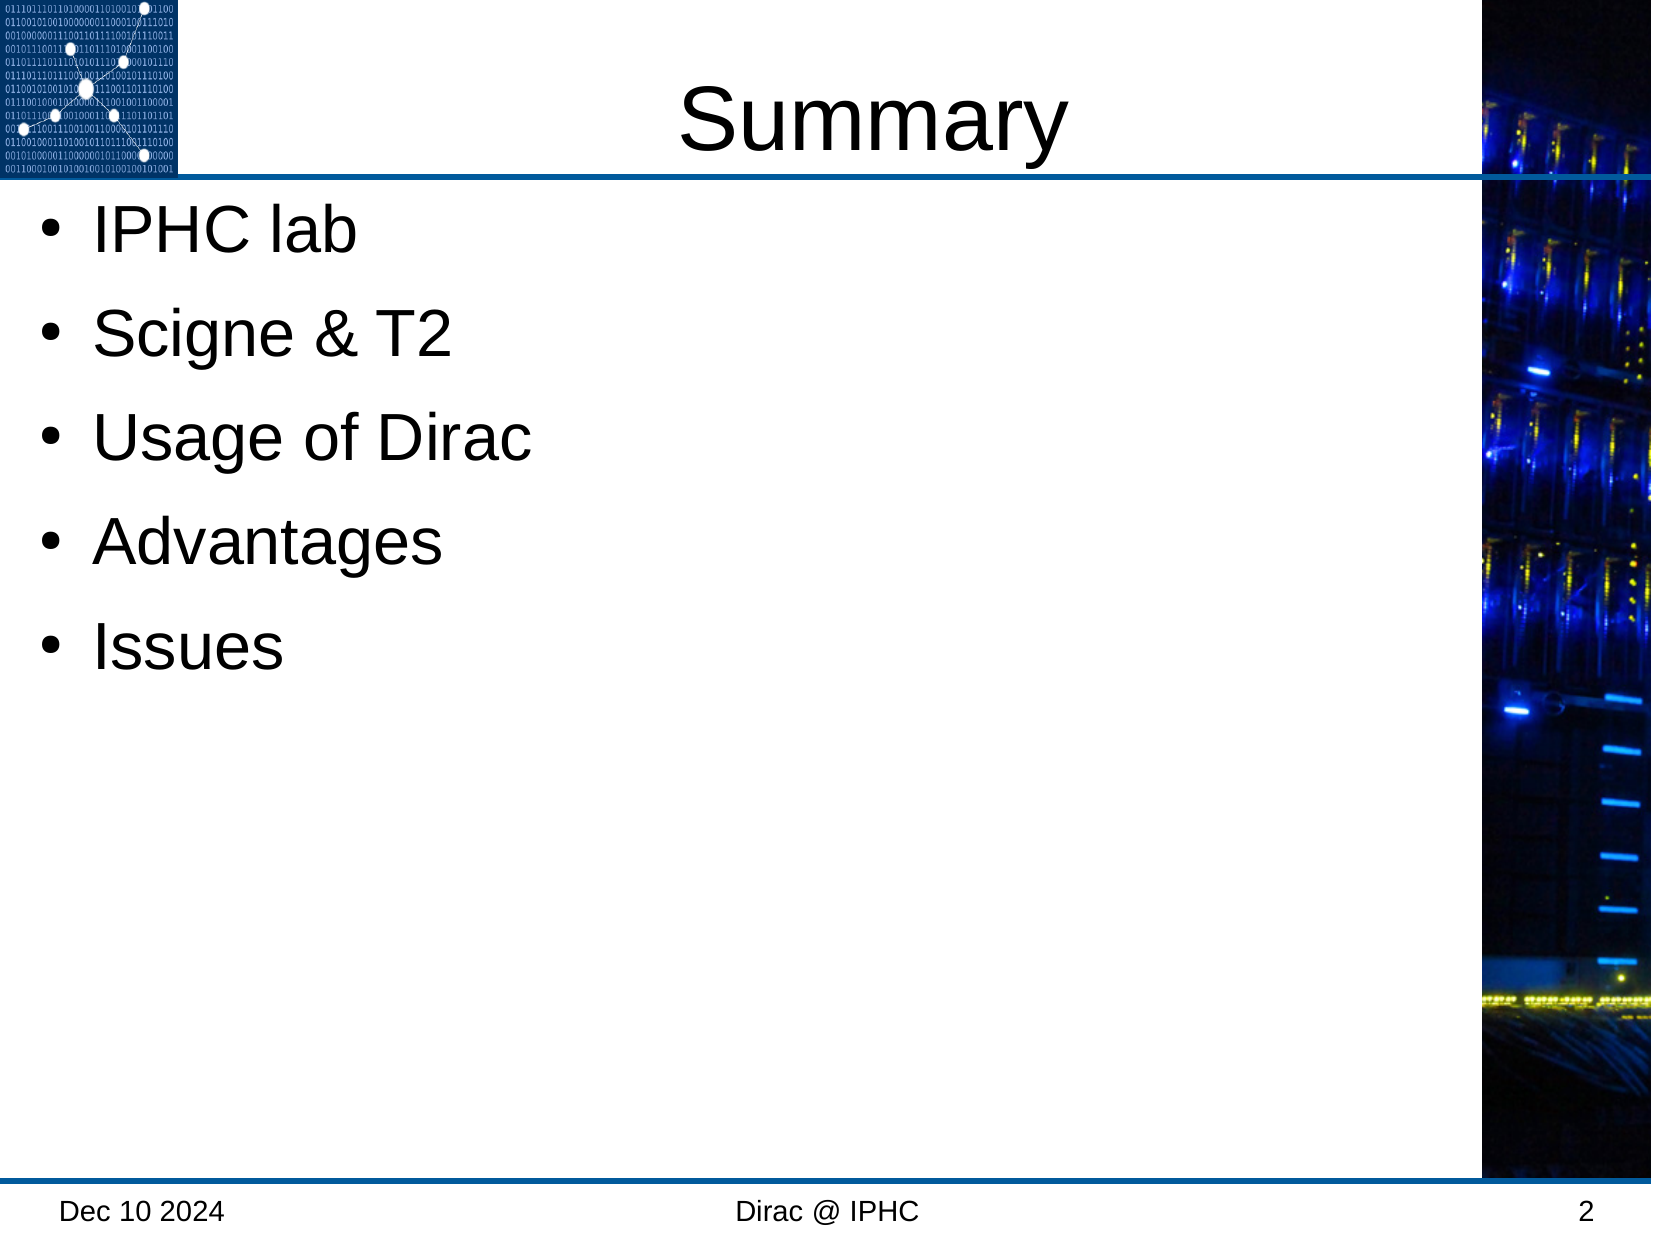

# Summary
IPHC lab
Scigne & T2
Usage of Dirac
Advantages
Issues
10 décembre 2024
Dirac @ IPHC
2